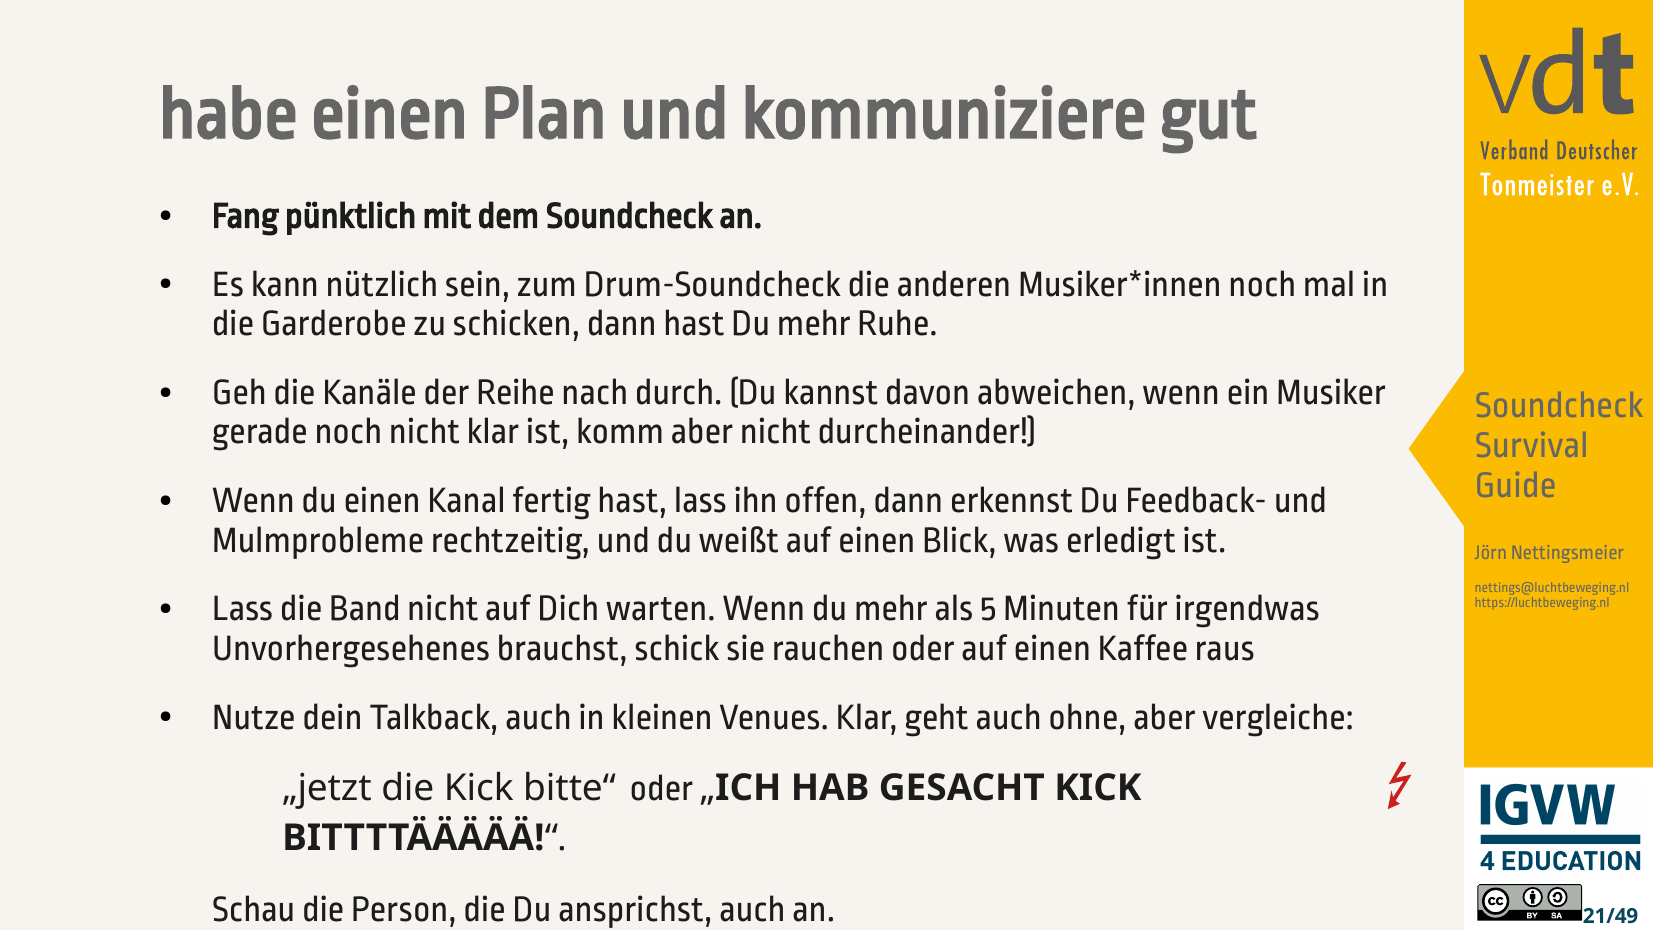

# habe einen Plan und kommuniziere gut
Fang pünktlich mit dem Soundcheck an.
Es kann nützlich sein, zum Drum-Soundcheck die anderen Musiker*innen noch mal in die Garderobe zu schicken, dann hast Du mehr Ruhe.
Geh die Kanäle der Reihe nach durch. (Du kannst davon abweichen, wenn ein Musiker gerade noch nicht klar ist, komm aber nicht durcheinander!)
Wenn du einen Kanal fertig hast, lass ihn offen, dann erkennst Du Feedback- und Mulmprobleme rechtzeitig, und du weißt auf einen Blick, was erledigt ist.
Lass die Band nicht auf Dich warten. Wenn du mehr als 5 Minuten für irgendwas Unvorhergesehenes brauchst, schick sie rauchen oder auf einen Kaffee raus
Nutze dein Talkback, auch in kleinen Venues. Klar, geht auch ohne, aber vergleiche:
„jetzt die Kick bitte“ oder „ICH HAB GESACHT KICK BITTTTÄÄÄÄÄ!“.
Schau die Person, die Du ansprichst, auch an.